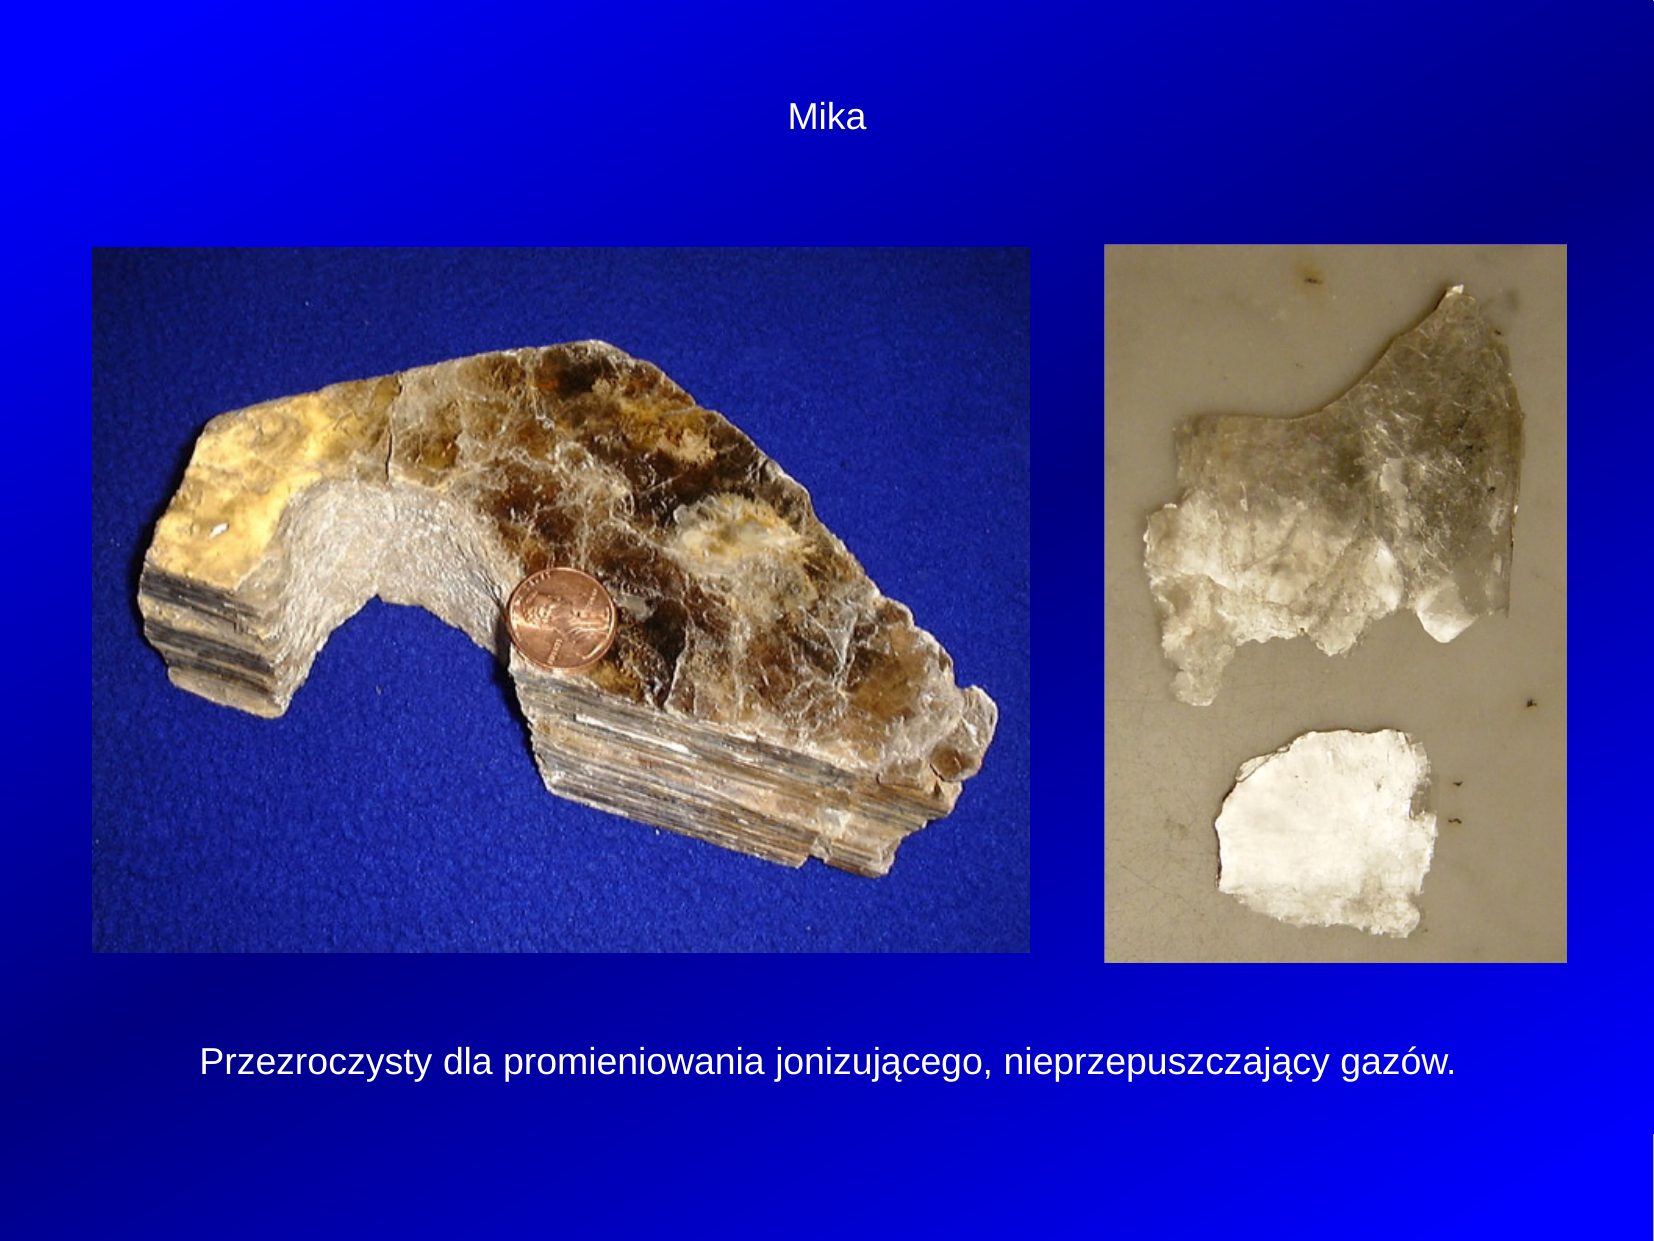

Mika
Przezroczysty dla promieniowania jonizującego, nieprzepuszczający gazów.